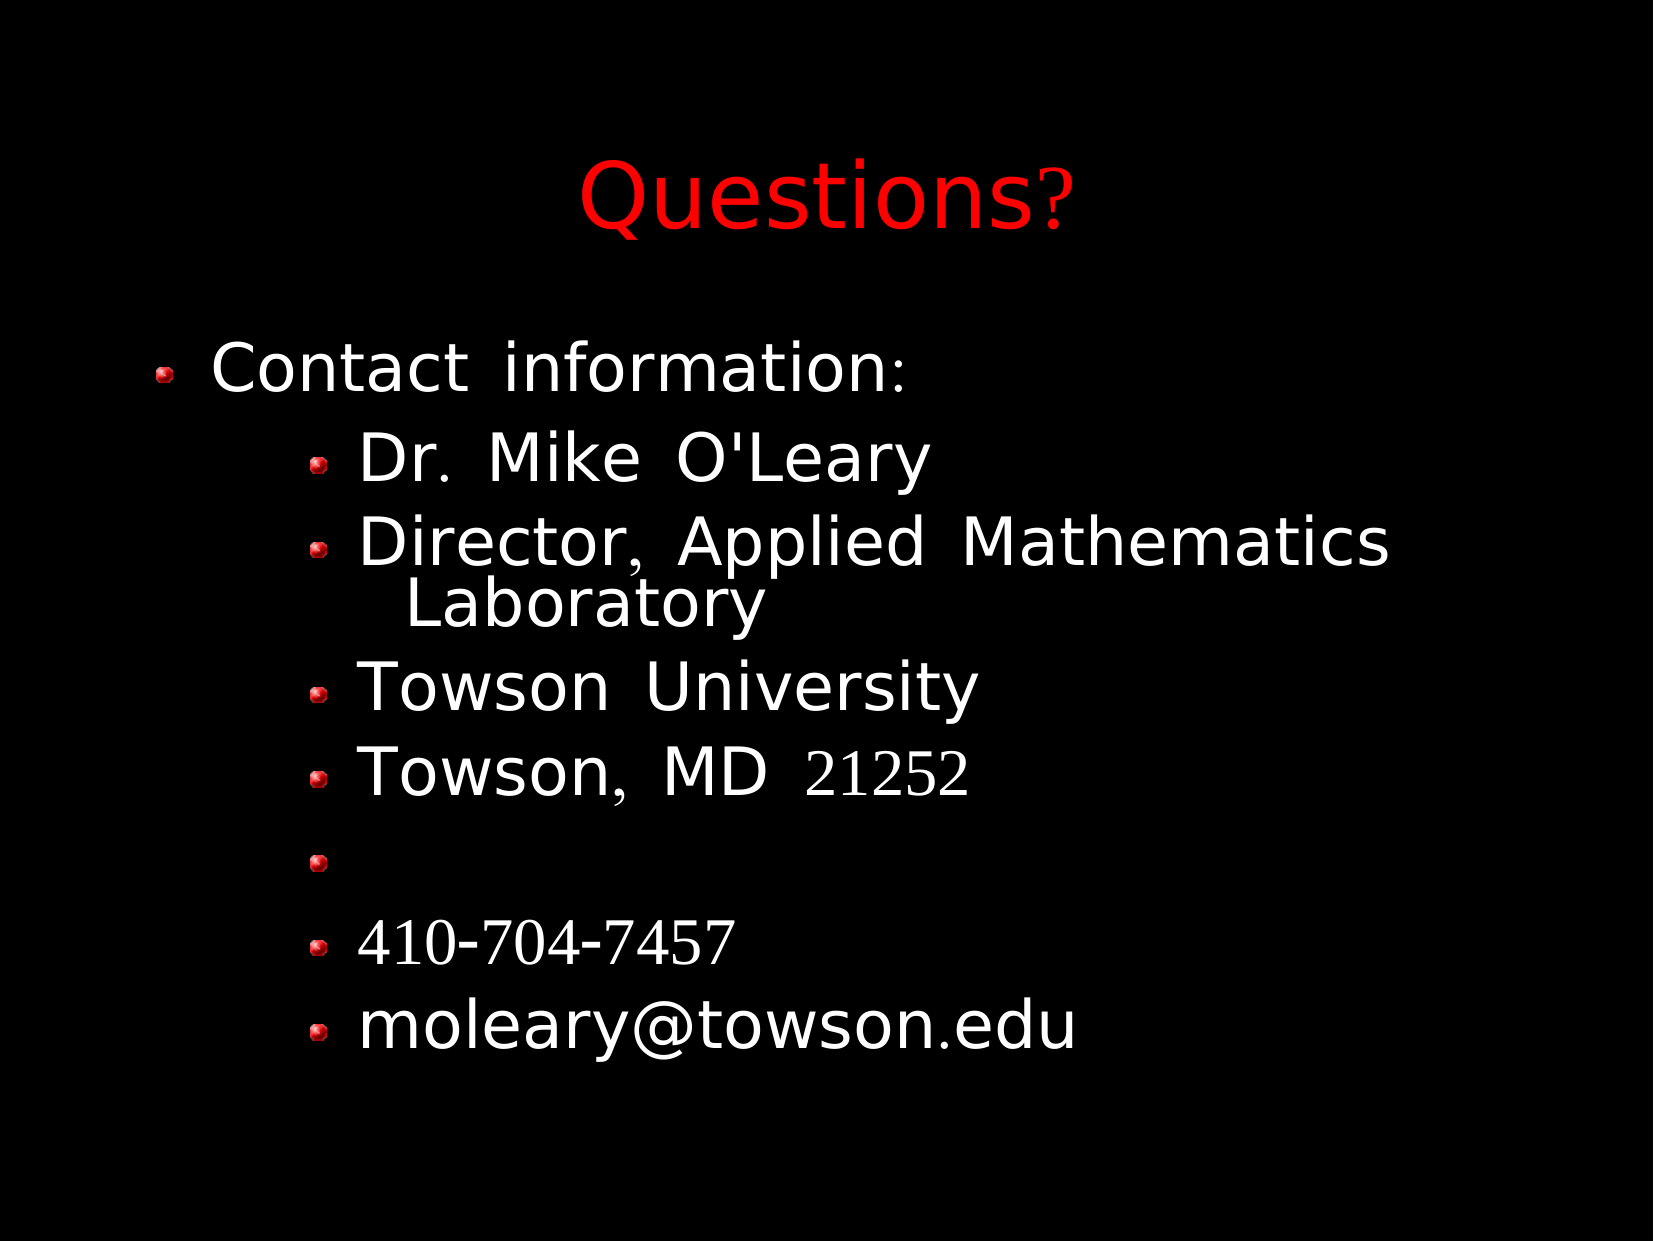

# Questions?
Contact information:
Dr. Mike O'Leary
Director, Applied Mathematics Laboratory
Towson University
Towson, MD 21252
410-704-7457
moleary@towson.edu